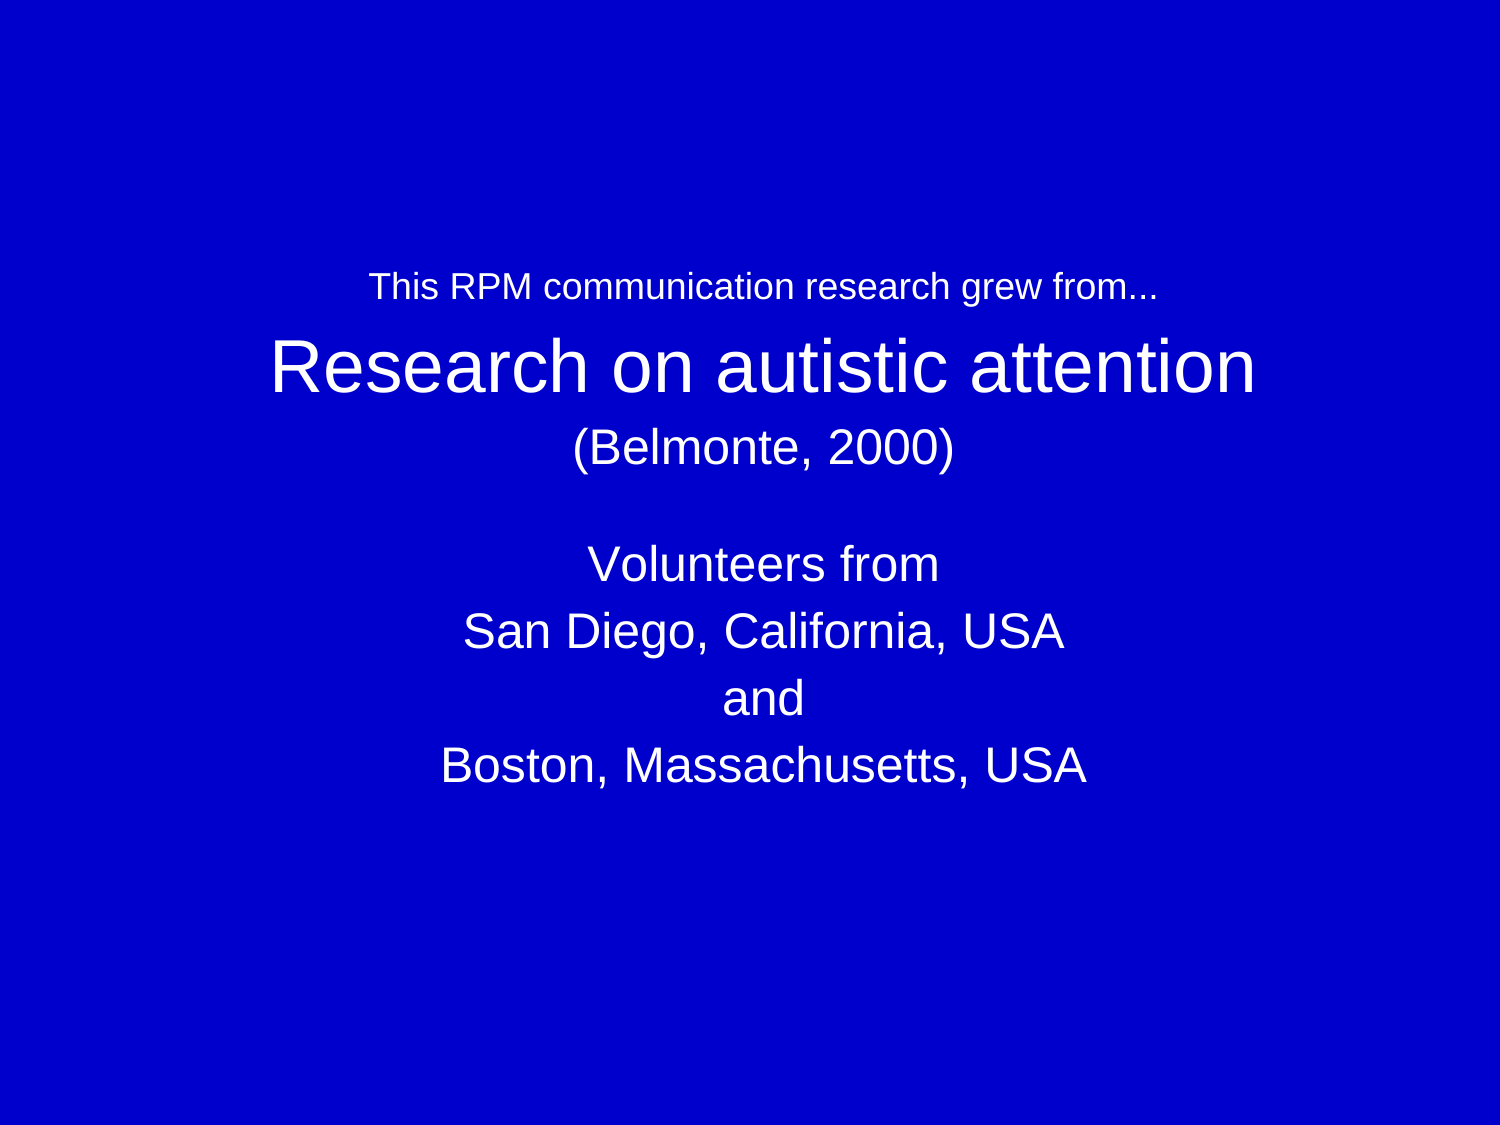

# This RPM communication research grew from... Research on autistic attention (Belmonte, 2000) Volunteers from San Diego, California, USA and Boston, Massachusetts, USA